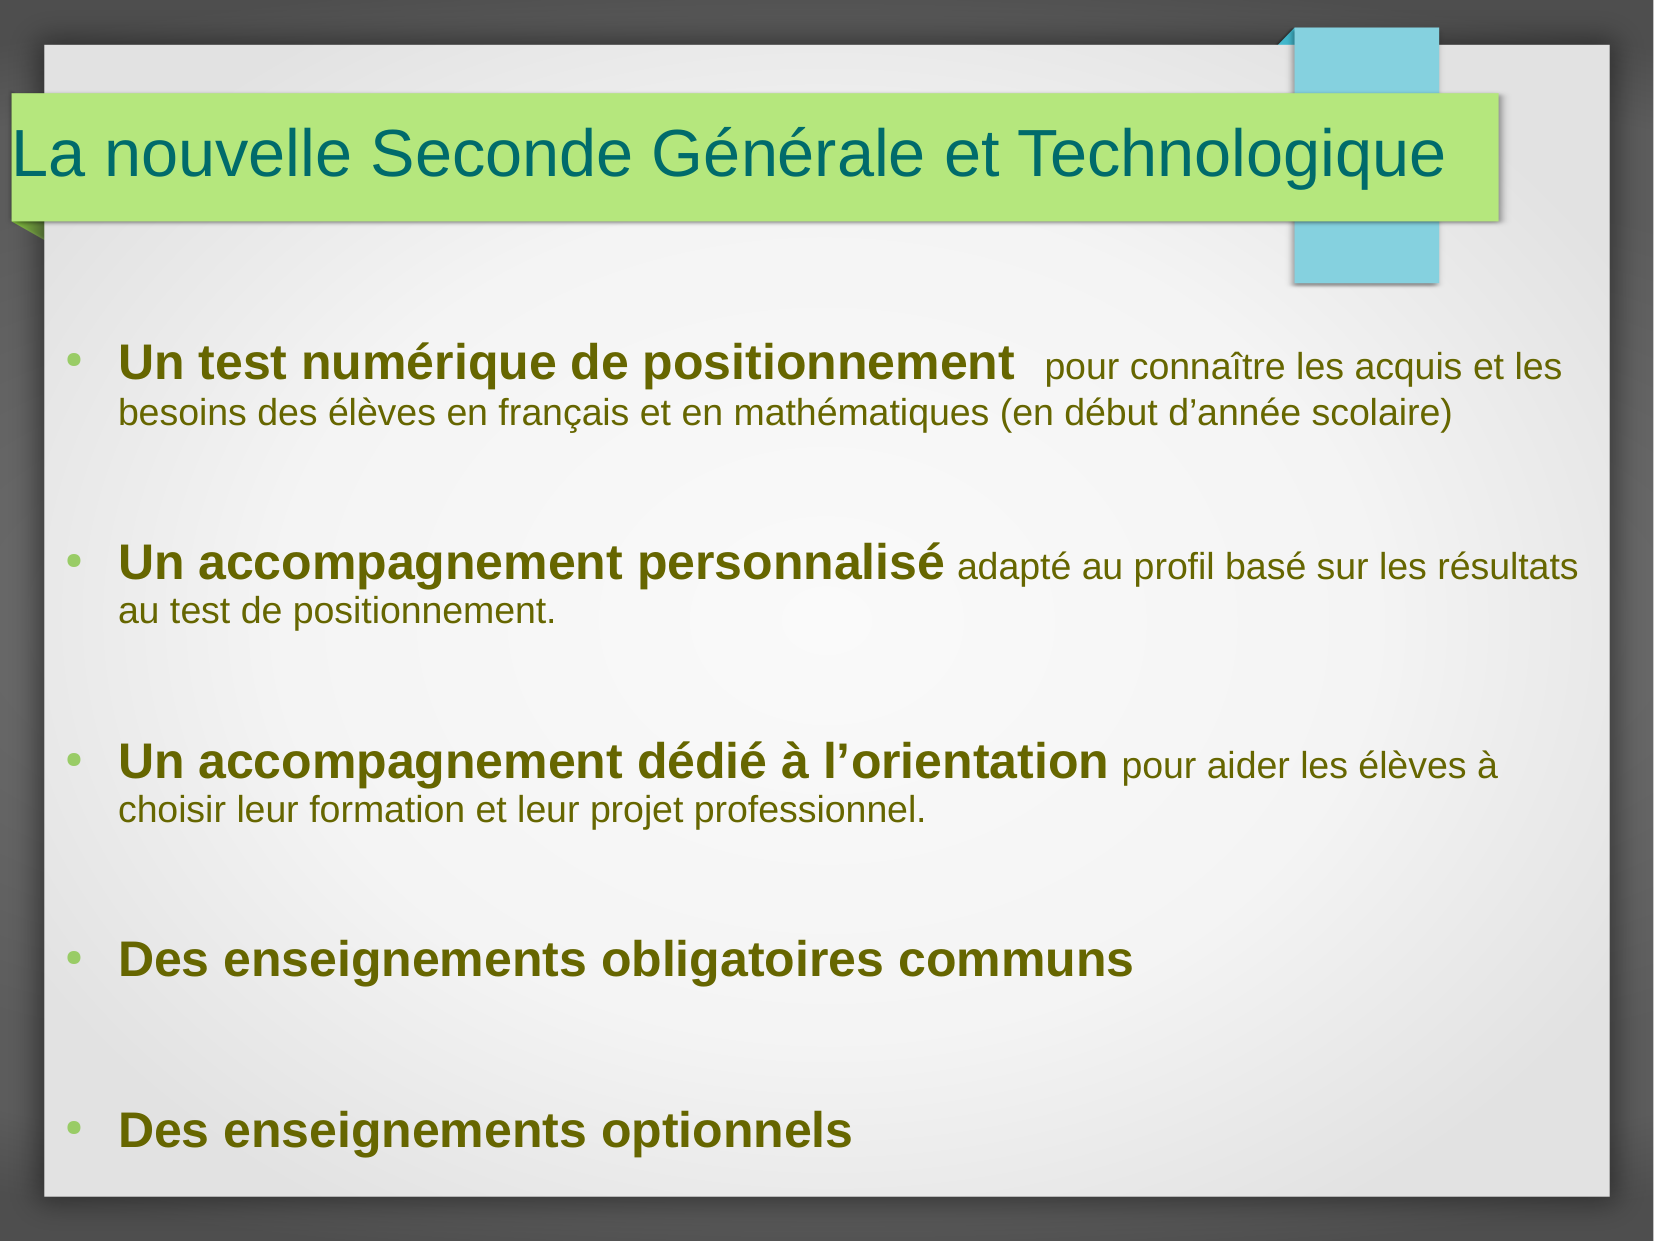

# La nouvelle Seconde Générale et Technologique
Un test numérique de positionnement pour connaître les acquis et les besoins des élèves en français et en mathématiques (en début d’année scolaire)
Un accompagnement personnalisé adapté au profil basé sur les résultats au test de positionnement.
Un accompagnement dédié à l’orientation pour aider les élèves à choisir leur formation et leur projet professionnel.
Des enseignements obligatoires communs
Des enseignements optionnels